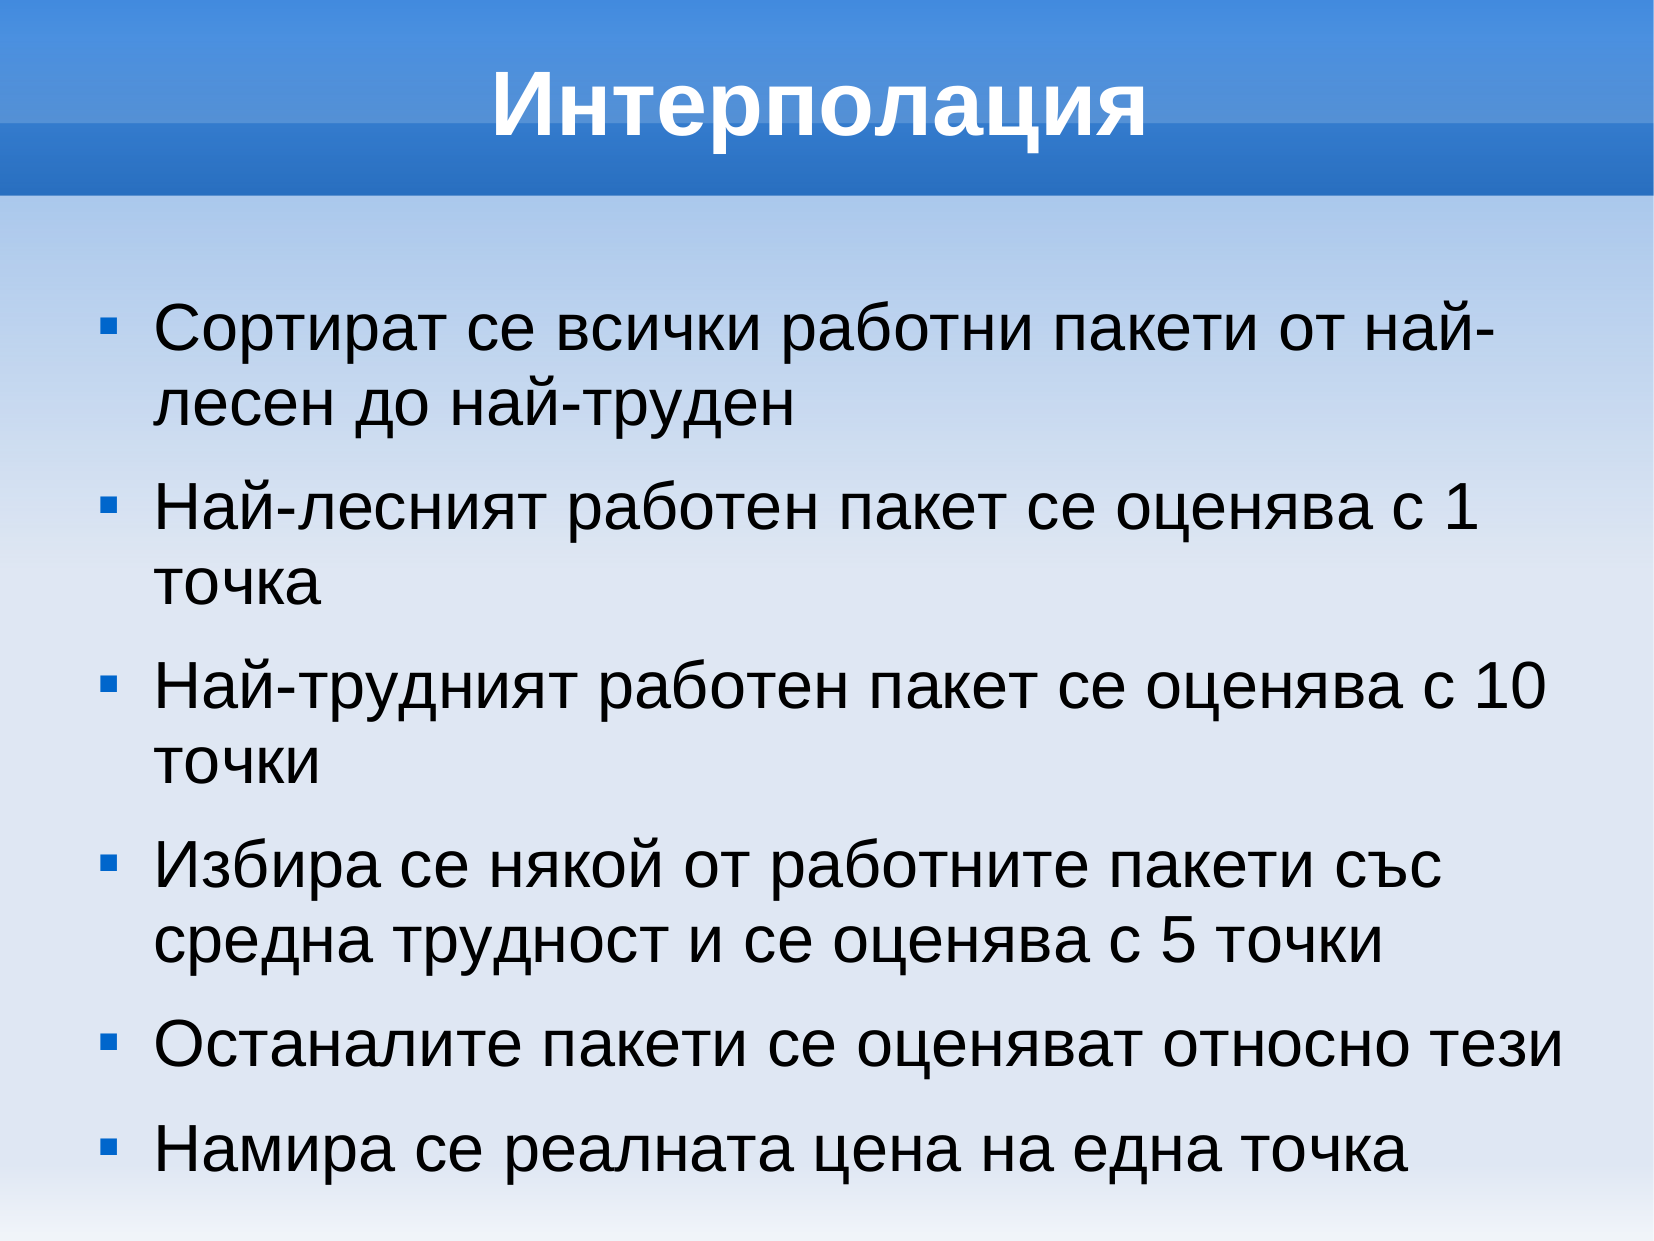

# Интерполация
Сортират се всички работни пакети от най-лесен до най-труден
Най-лесният работен пакет се оценява с 1 точка
Най-трудният работен пакет се оценява с 10 точки
Избира се някой от работните пакети със средна трудност и се оценява с 5 точки
Останалите пакети се оценяват относно тези
Намира се реалната цена на една точка